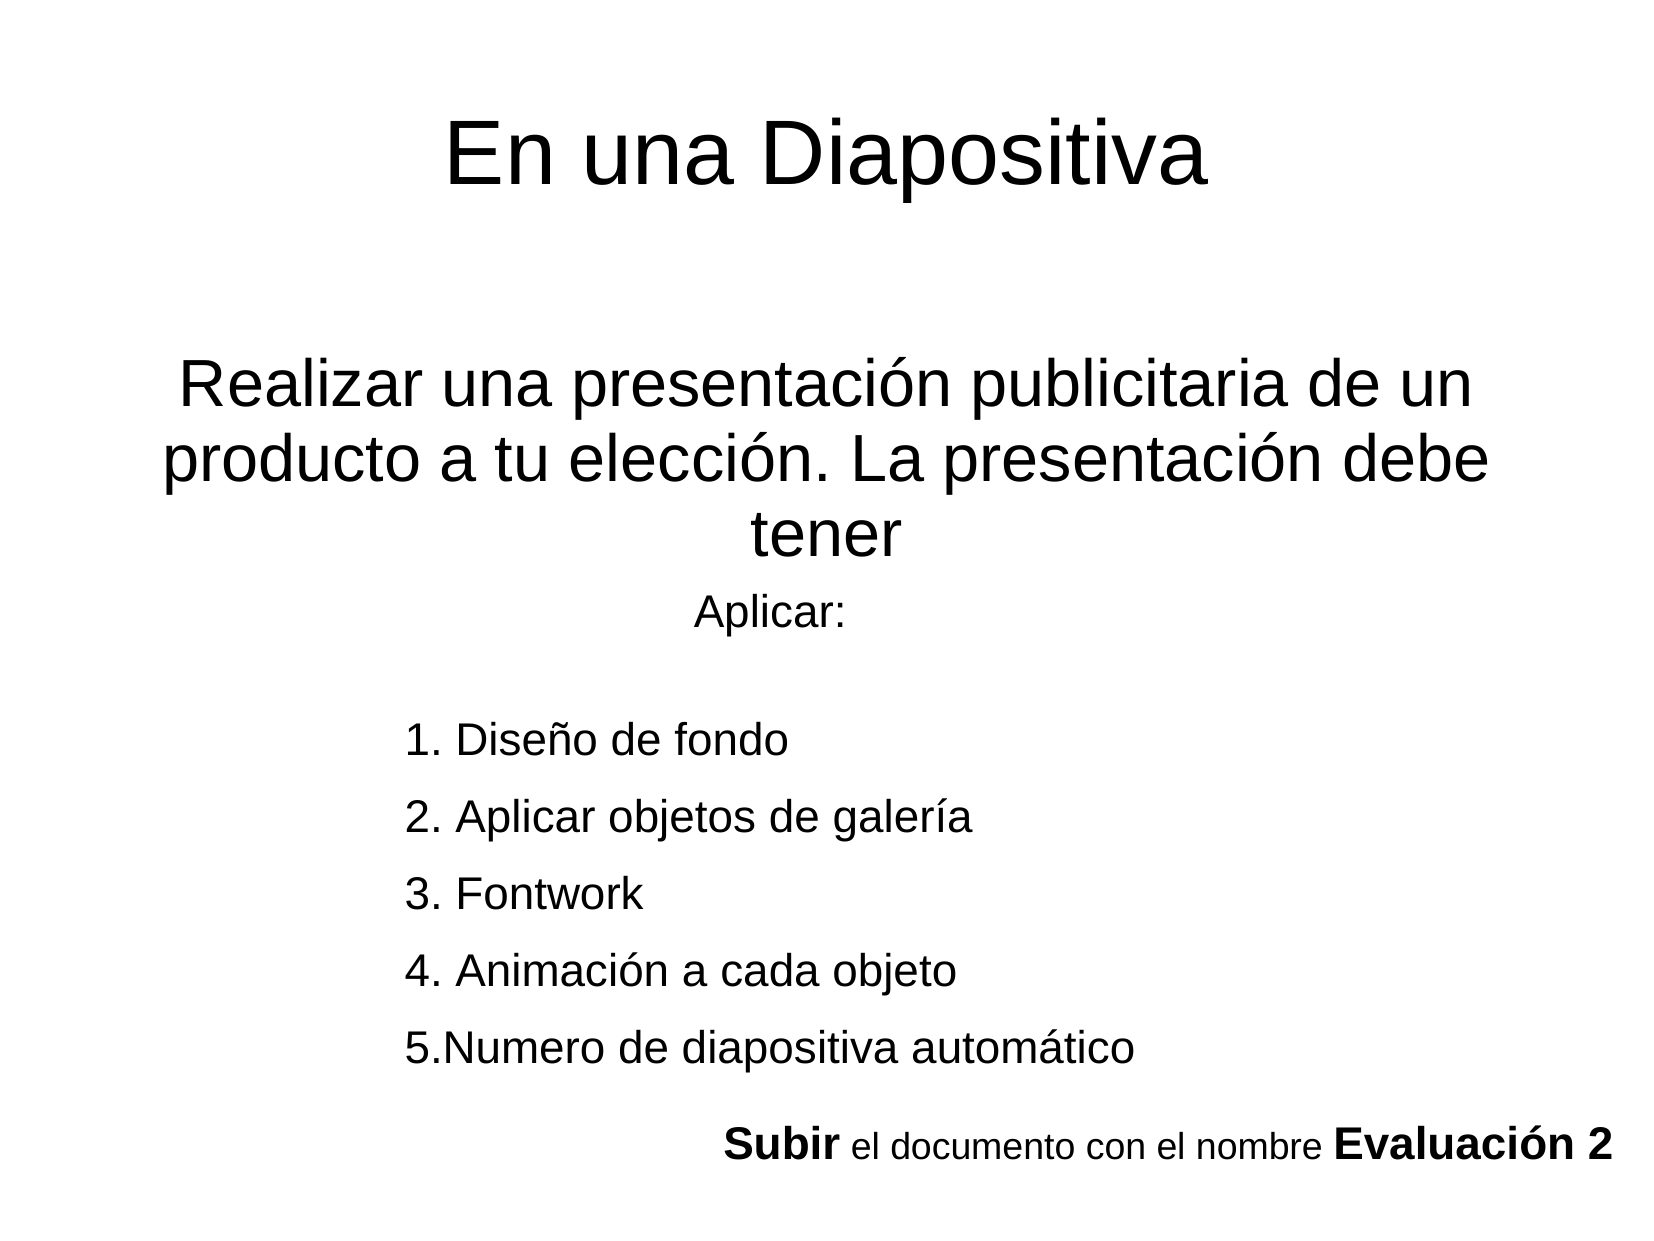

# En una Diapositiva
Realizar una presentación publicitaria de un producto a tu elección. La presentación debe tener
Aplicar:
 Diseño de fondo
 Aplicar objetos de galería
 Fontwork
 Animación a cada objeto
Numero de diapositiva automático
Subir el documento con el nombre Evaluación 2